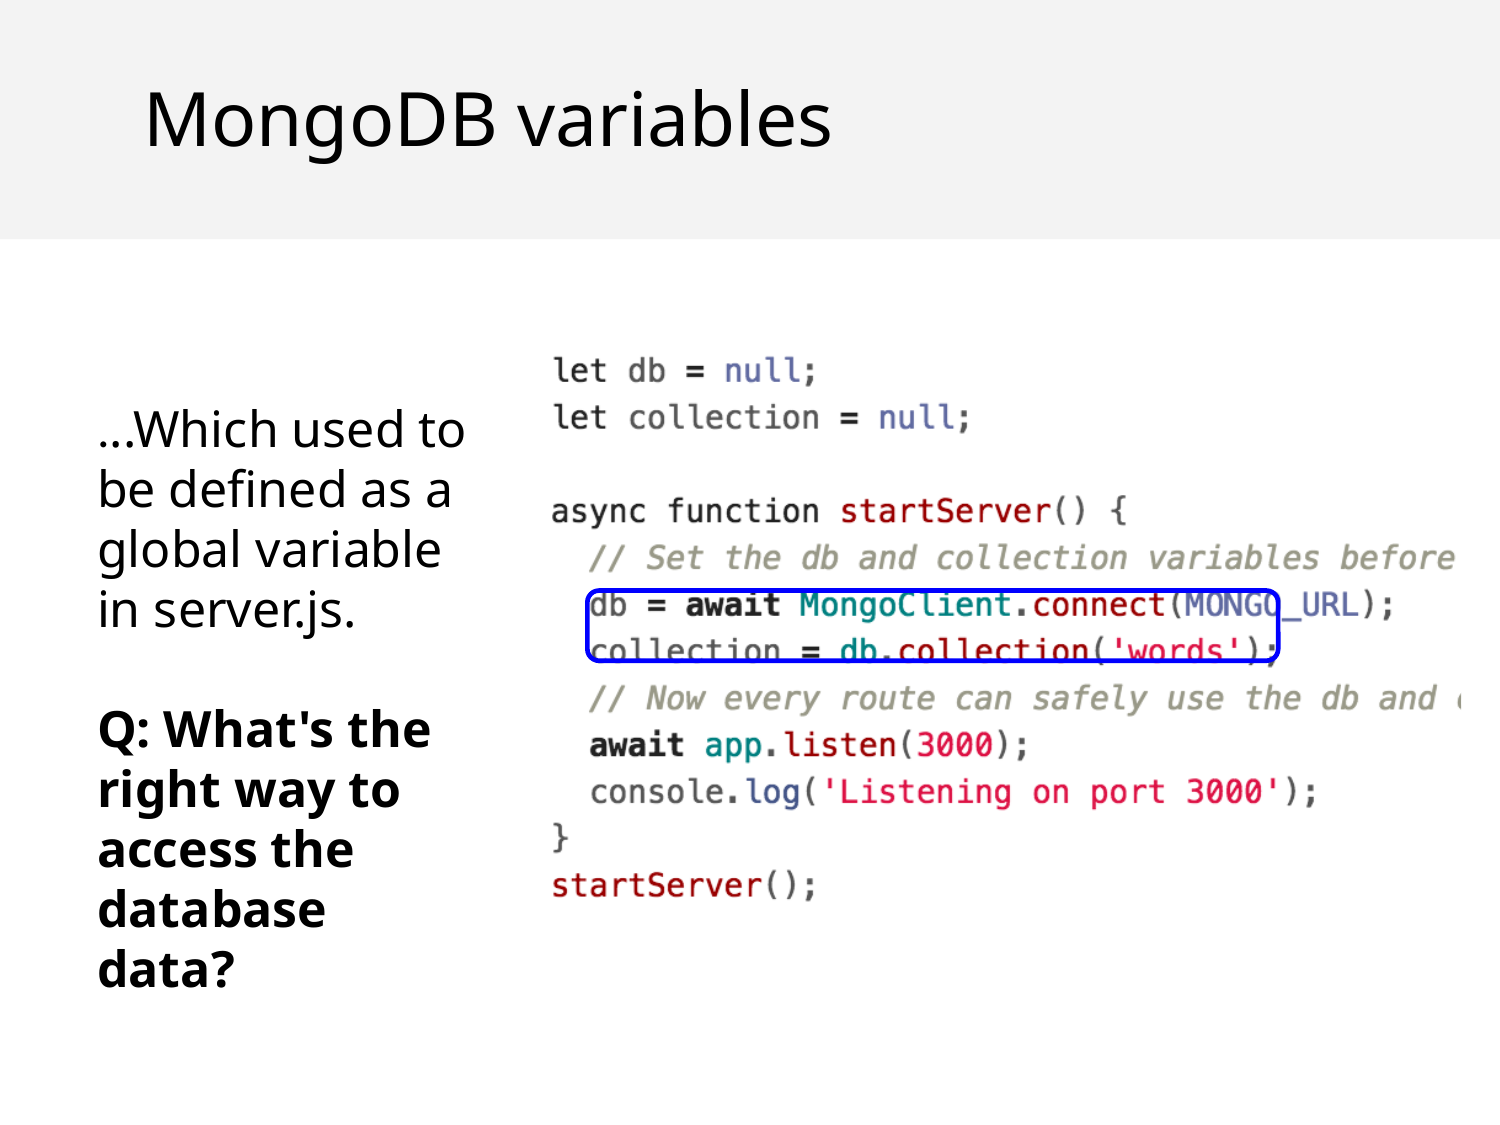

# MongoDB variables
...Which used to be defined as a global variable in server.js.
Q: What's the right way to access the database data?